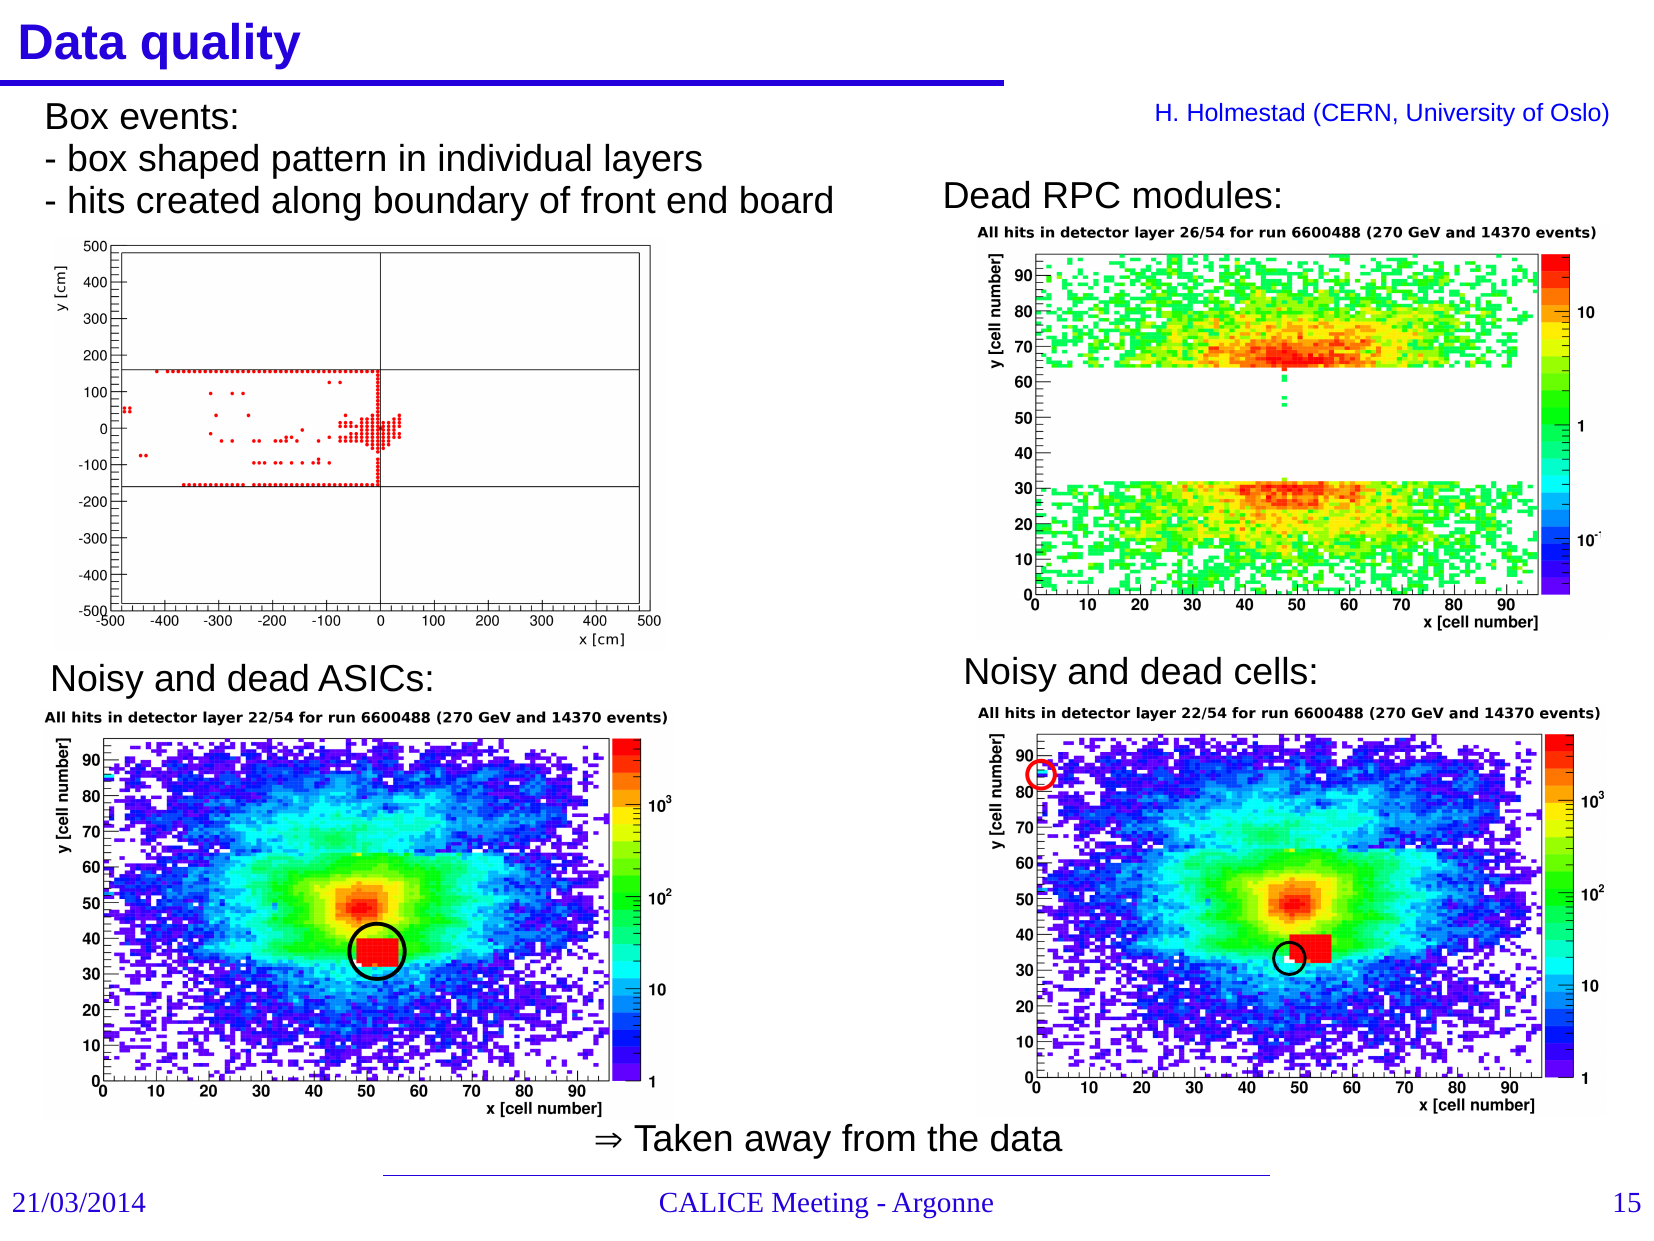

# Data quality
Box events:
- box shaped pattern in individual layers
- hits created along boundary of front end board
H. Holmestad (CERN, University of Oslo)
Dead RPC modules:
Noisy and dead cells:
Noisy and dead ASICs:
⇒ Taken away from the data
21/03/2014
CALICE Meeting - Argonne
15